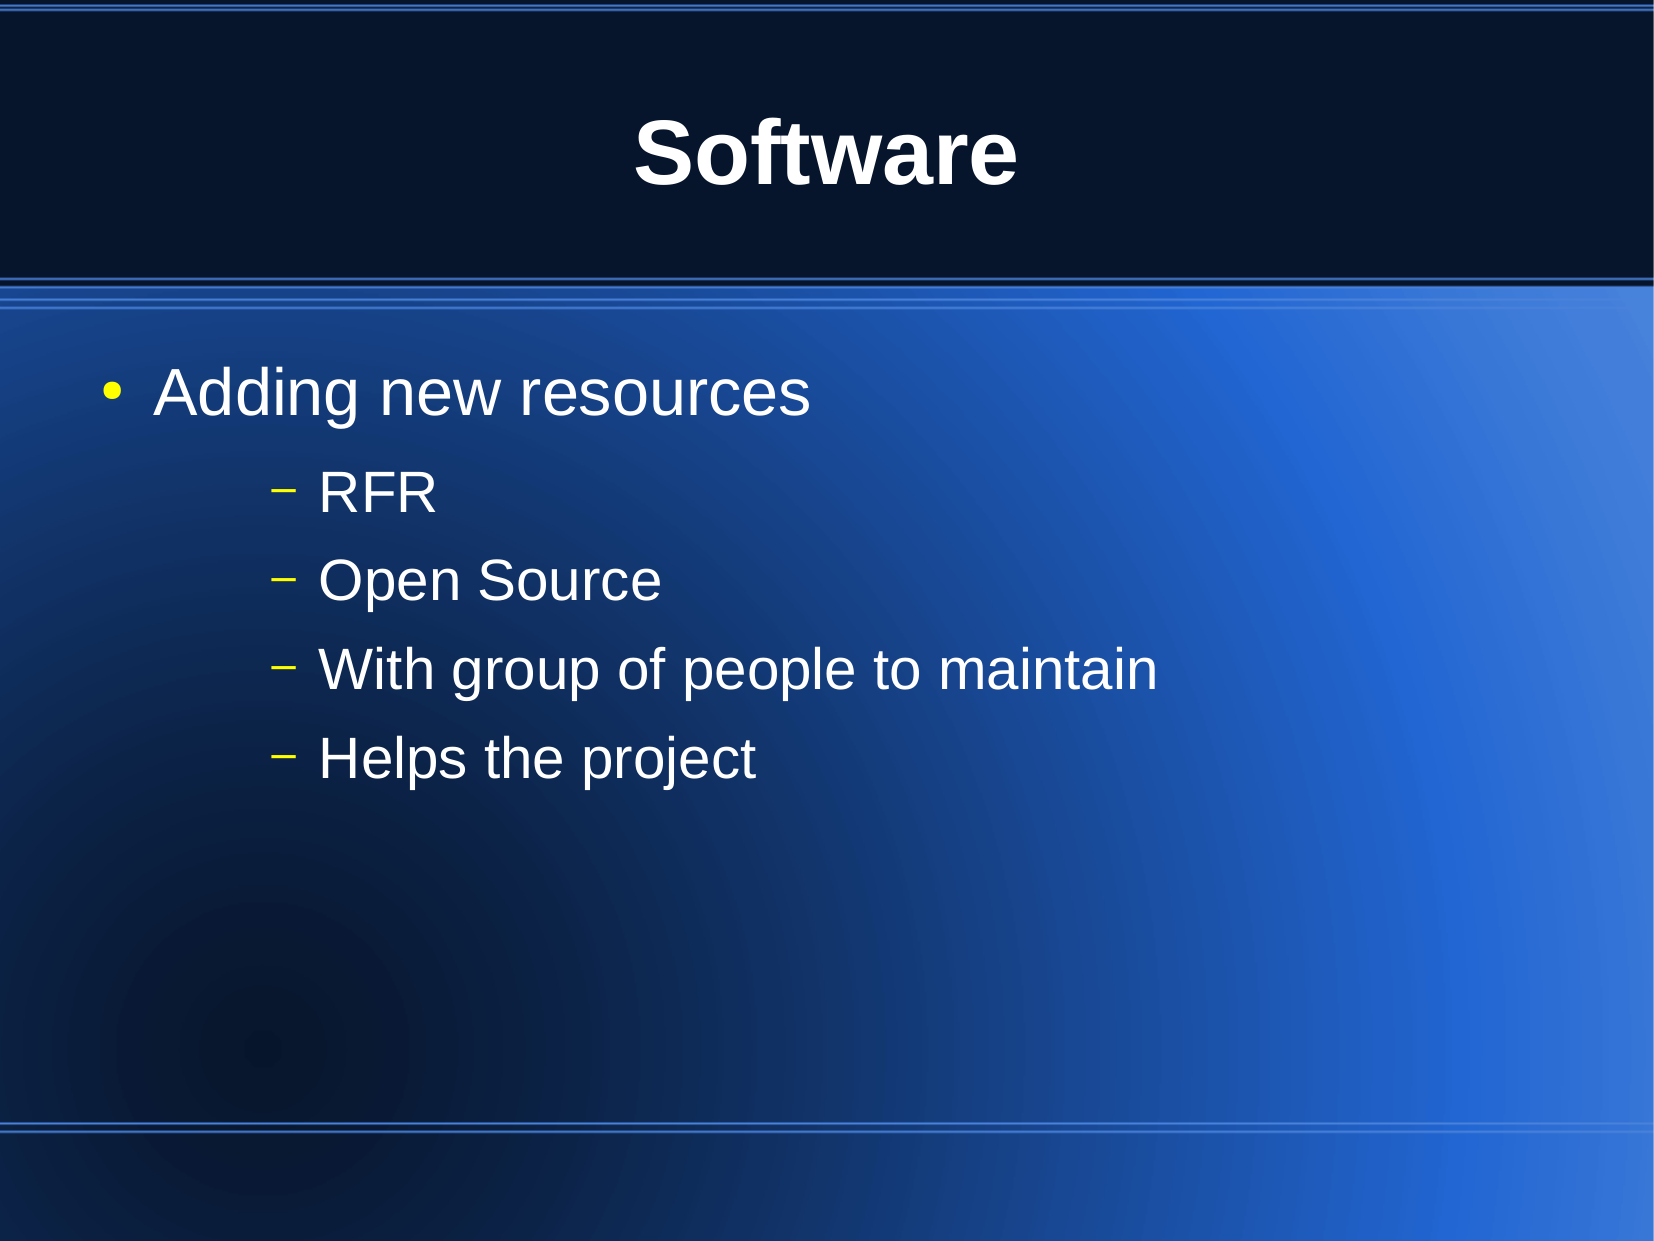

# Software
Adding new resources
RFR
Open Source
With group of people to maintain
Helps the project